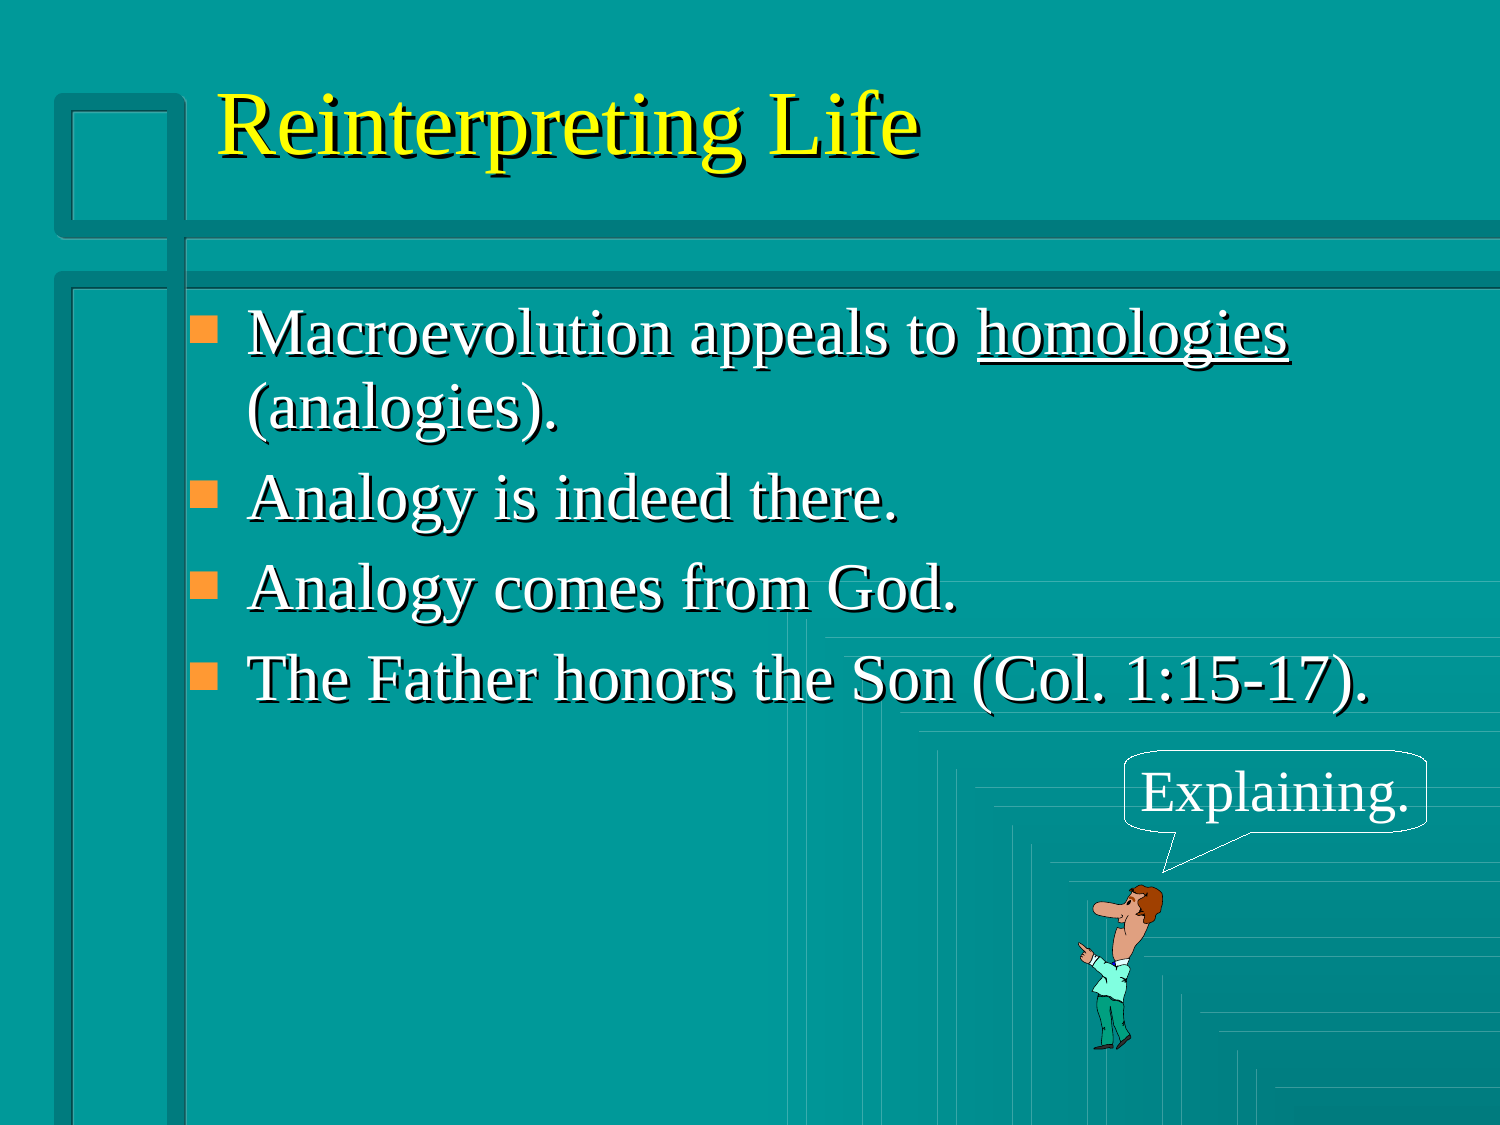

# Reinterpreting Life
Macroevolution appeals to homologies (analogies).
Analogy is indeed there.
Analogy comes from God.
The Father honors the Son (Col. 1:15-17).
Explaining.